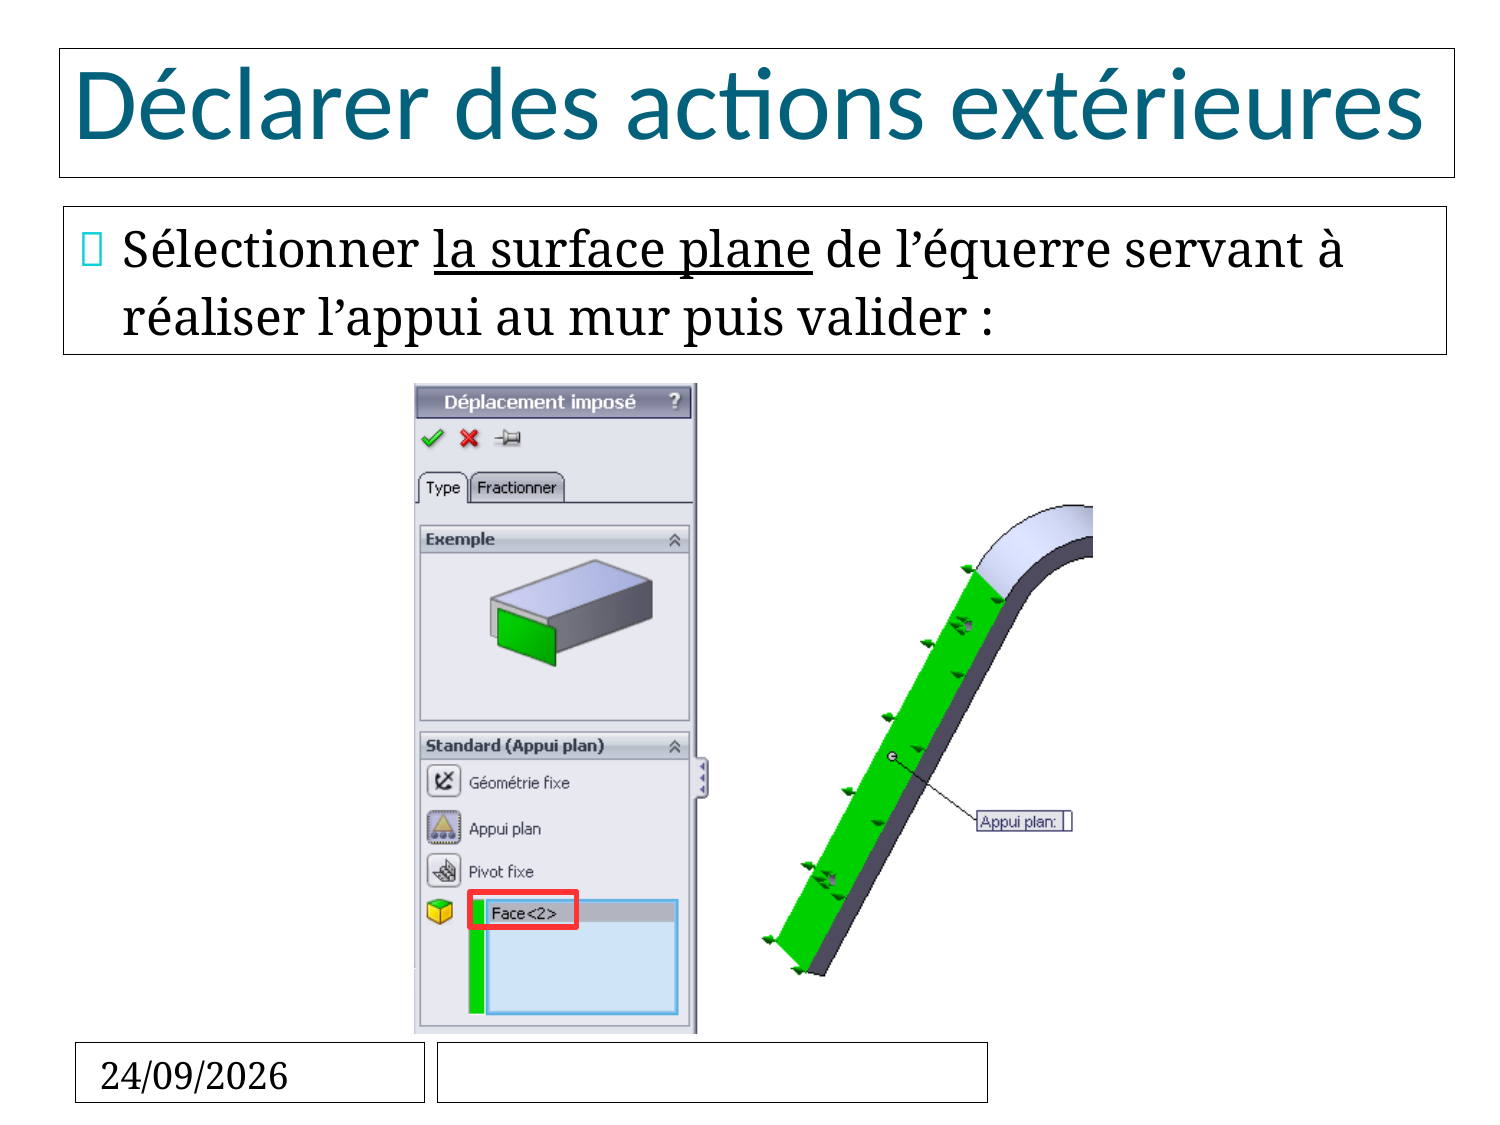

# Déclarer des actions extérieures
Sélectionner la surface plane de l’équerre servant à réaliser l’appui au mur puis valider :